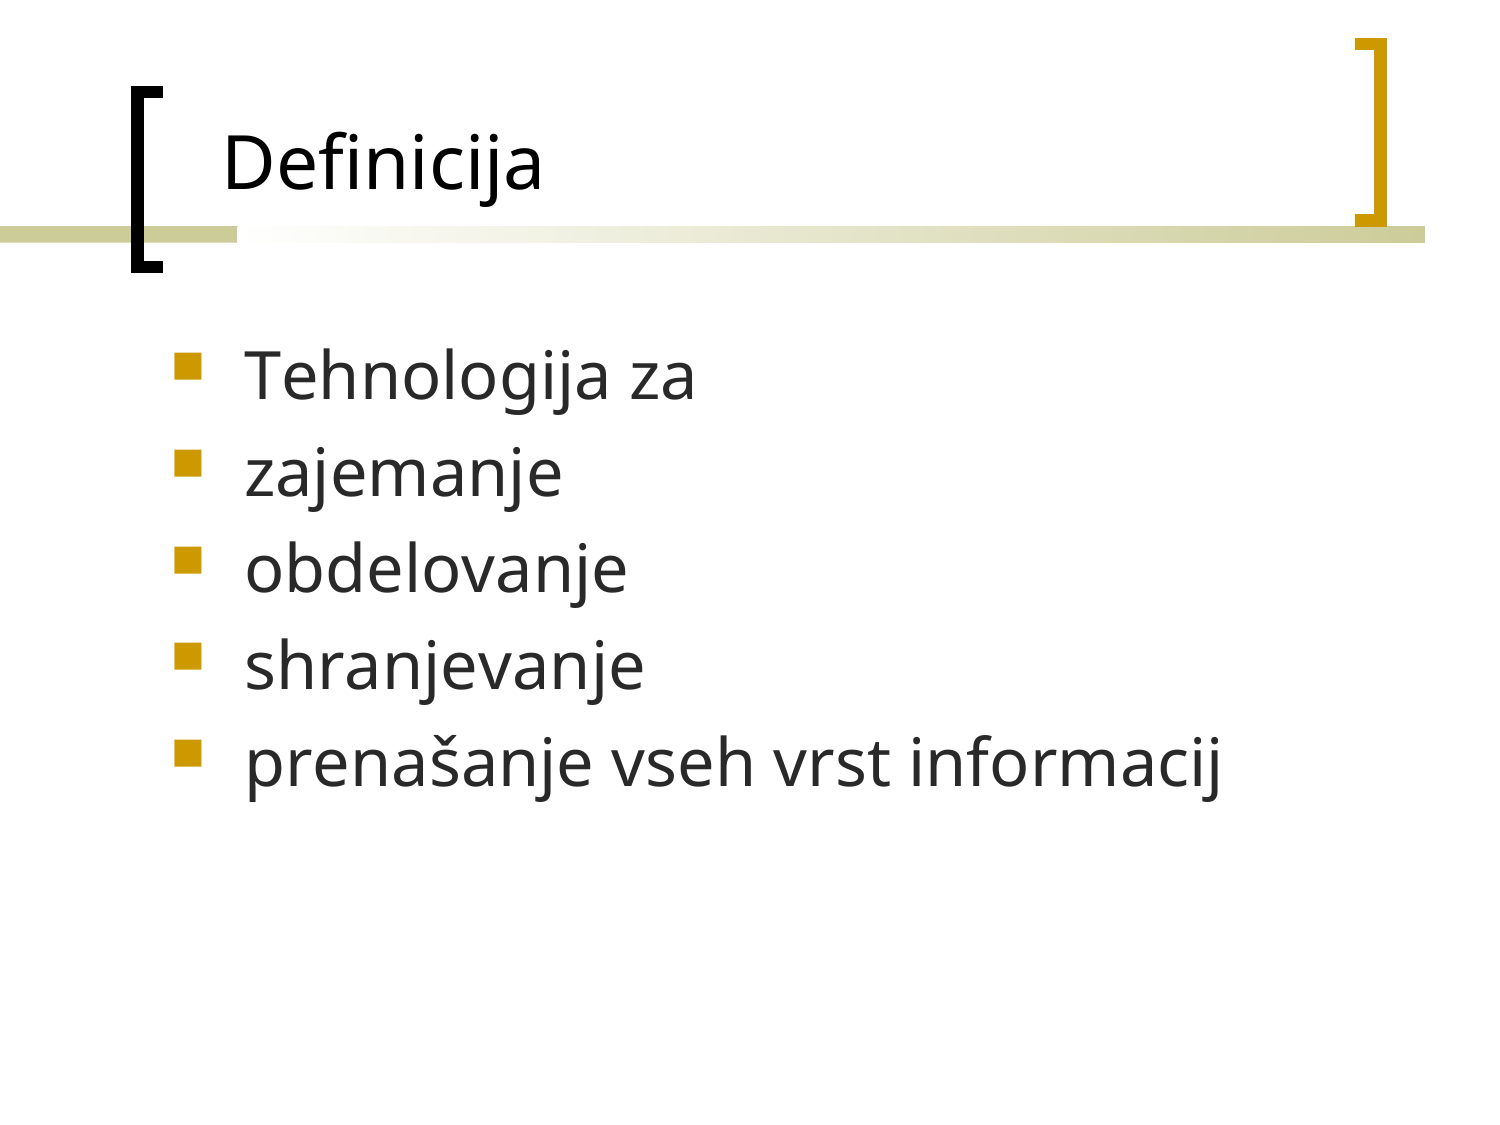

# Definicija
Tehnologija za
zajemanje
obdelovanje
shranjevanje
prenašanje vseh vrst informacij